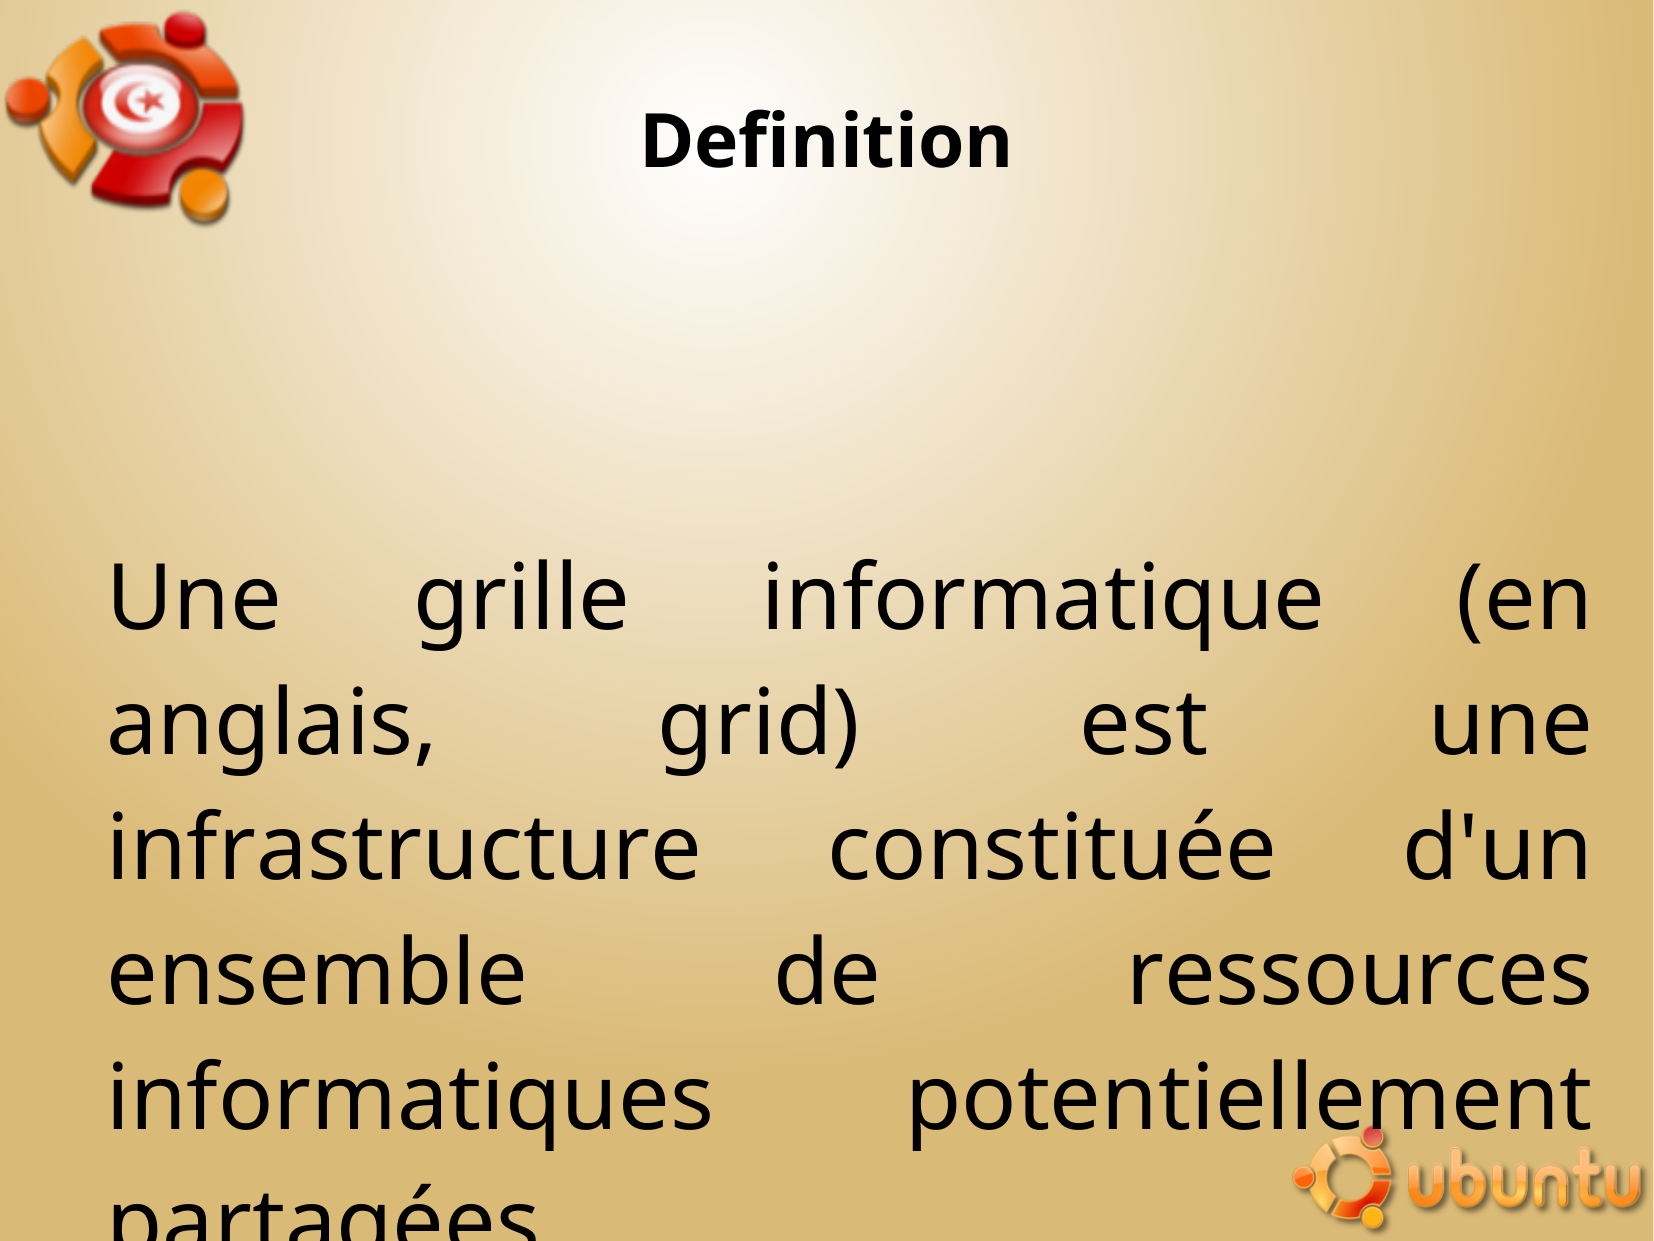

# Definition
Une grille informatique (en anglais, grid) est une infrastructure constituée d'un ensemble de ressources informatiques potentiellement partagées.